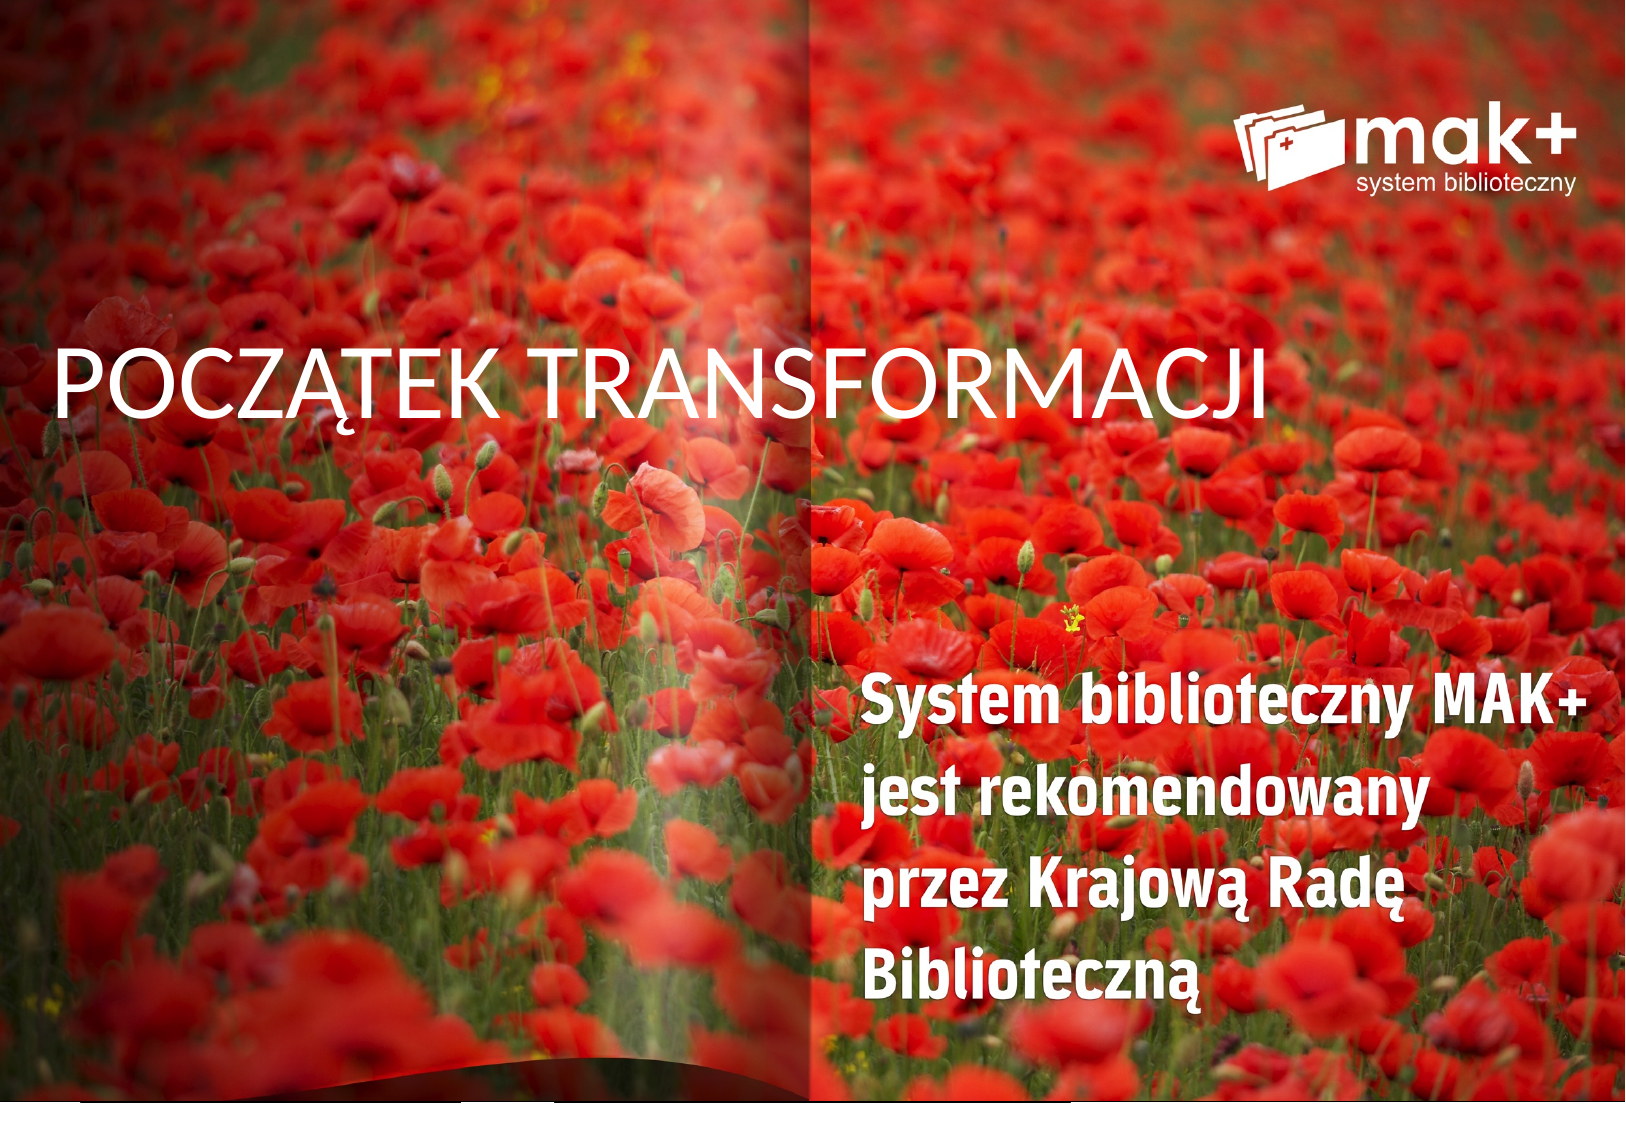

System MAK+
POCZĄTEK TRANSFORMACJI
System biblioteczny
rekomendowany przez Krajową Radę Biblioteczną
26-8-21